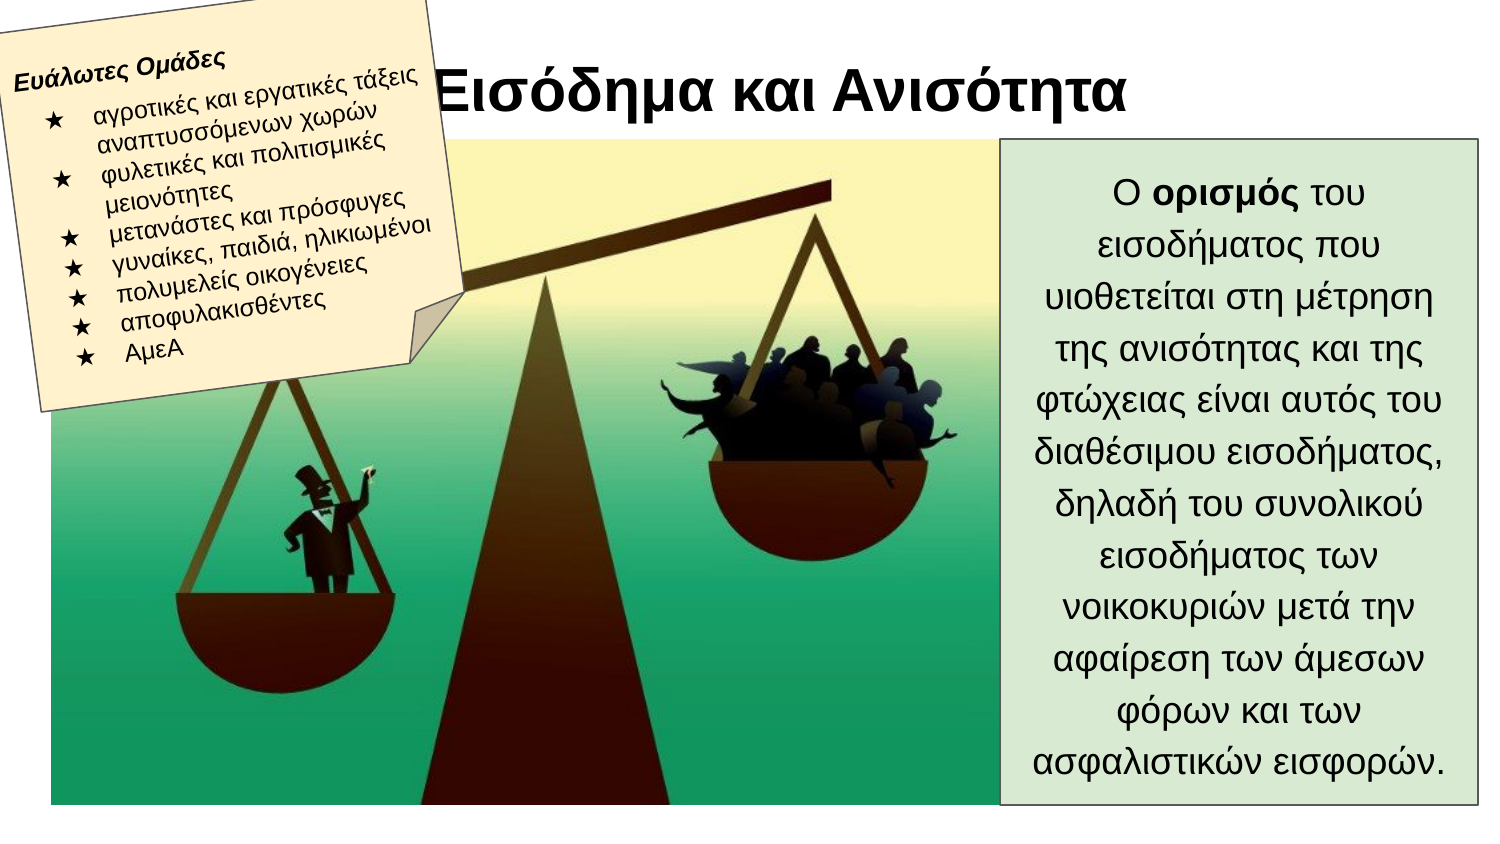

Ευάλωτες Ομάδες
αγροτικές και εργατικές τάξεις αναπτυσσόμενων χωρών
φυλετικές και πολιτισμικές μειονότητες
μετανάστες και πρόσφυγες
γυναίκες, παιδιά, ηλικιωμένοι
πολυμελείς οικογένειες
αποφυλακισθέντες
ΑμεΑ
# Εισόδημα και Ανισότητα
Ο ορισμός του εισοδήματος που υιοθετείται στη μέτρηση της ανισότητας και της φτώχειας είναι αυτός του διαθέσιμου εισοδήματος, δηλαδή του συνολικού εισοδήματος των νοικοκυριών μετά την αφαίρεση των άμεσων φόρων και των ασφαλιστικών εισφορών.